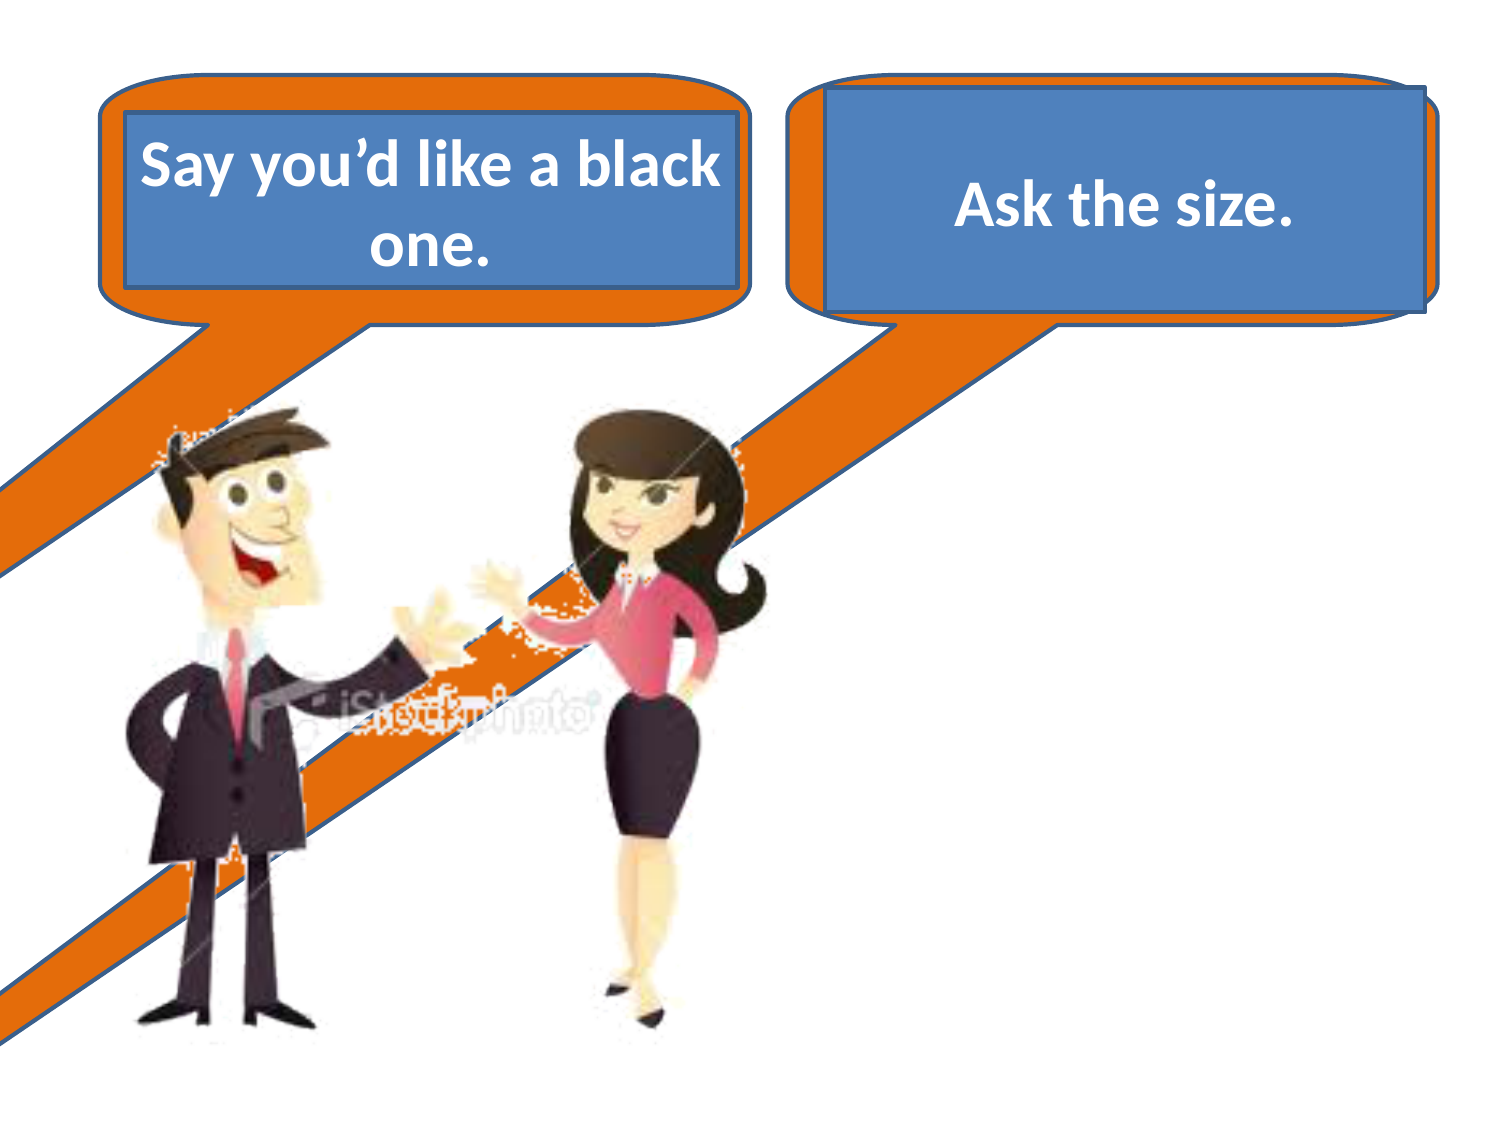

I’d like a black one.
What size are you?
Ask the size.
Say you’d like a black one.